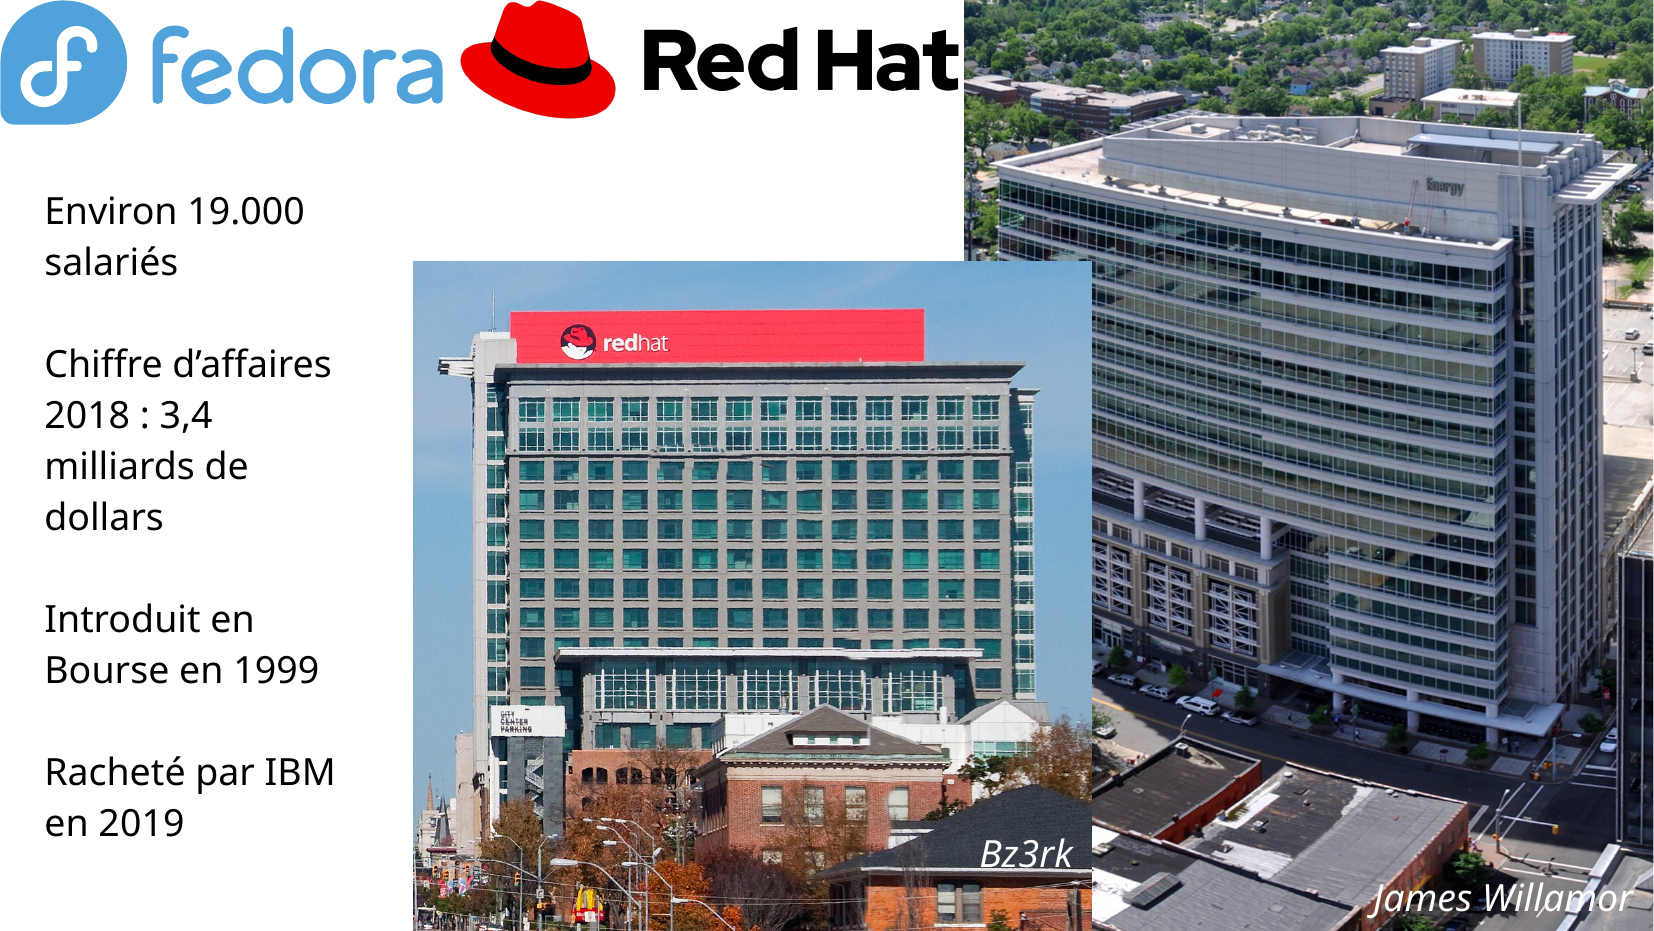

Environ 19.000 salariés
Chiffre d’affaires 2018 : 3,4 milliards de dollars
Introduit en Bourse en 1999
Racheté par IBM en 2019
Bz3rk
James Willamor